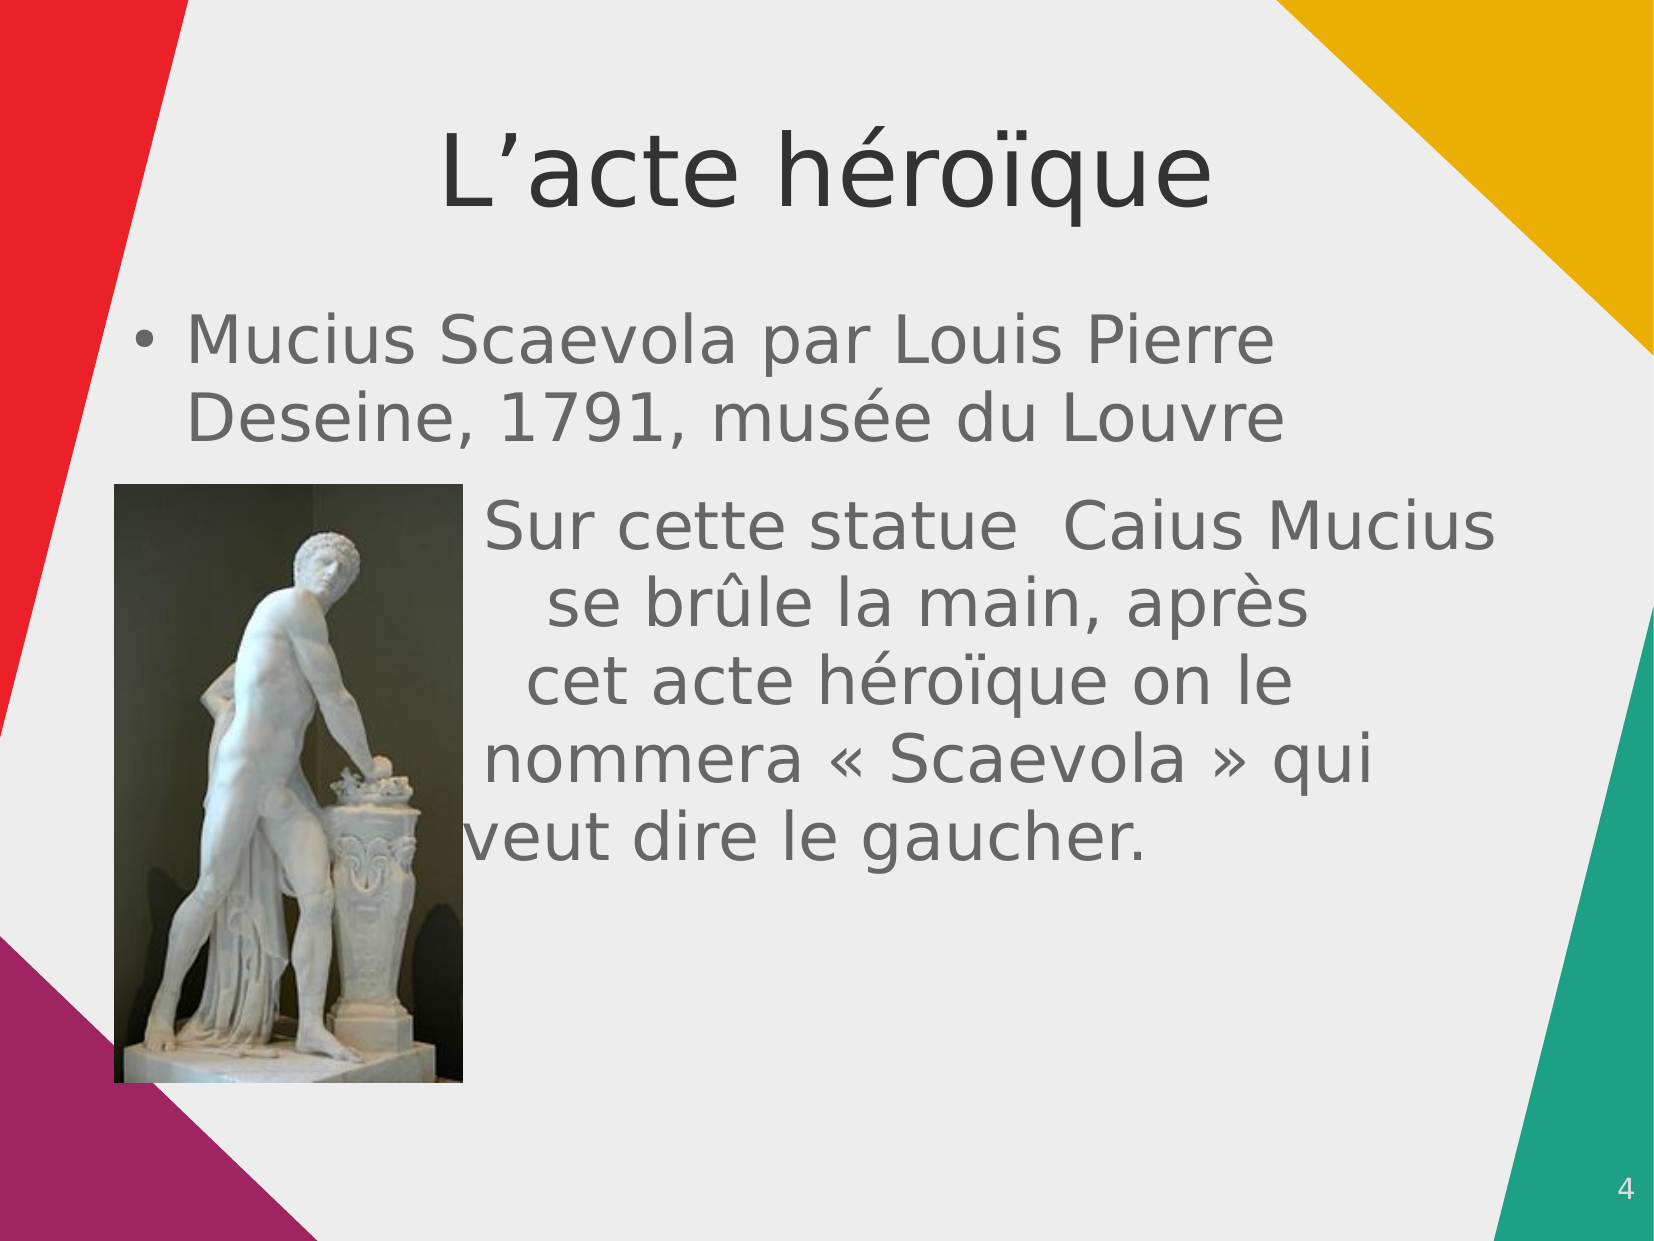

# L’acte héroïque
Mucius Scaevola par Louis Pierre Deseine, 1791, musée du Louvre
 Sur cette statue Caius Mucius se brûle la main, après cet acte héroïque on le nommera « Scaevola » qui veut dire le gaucher.
4